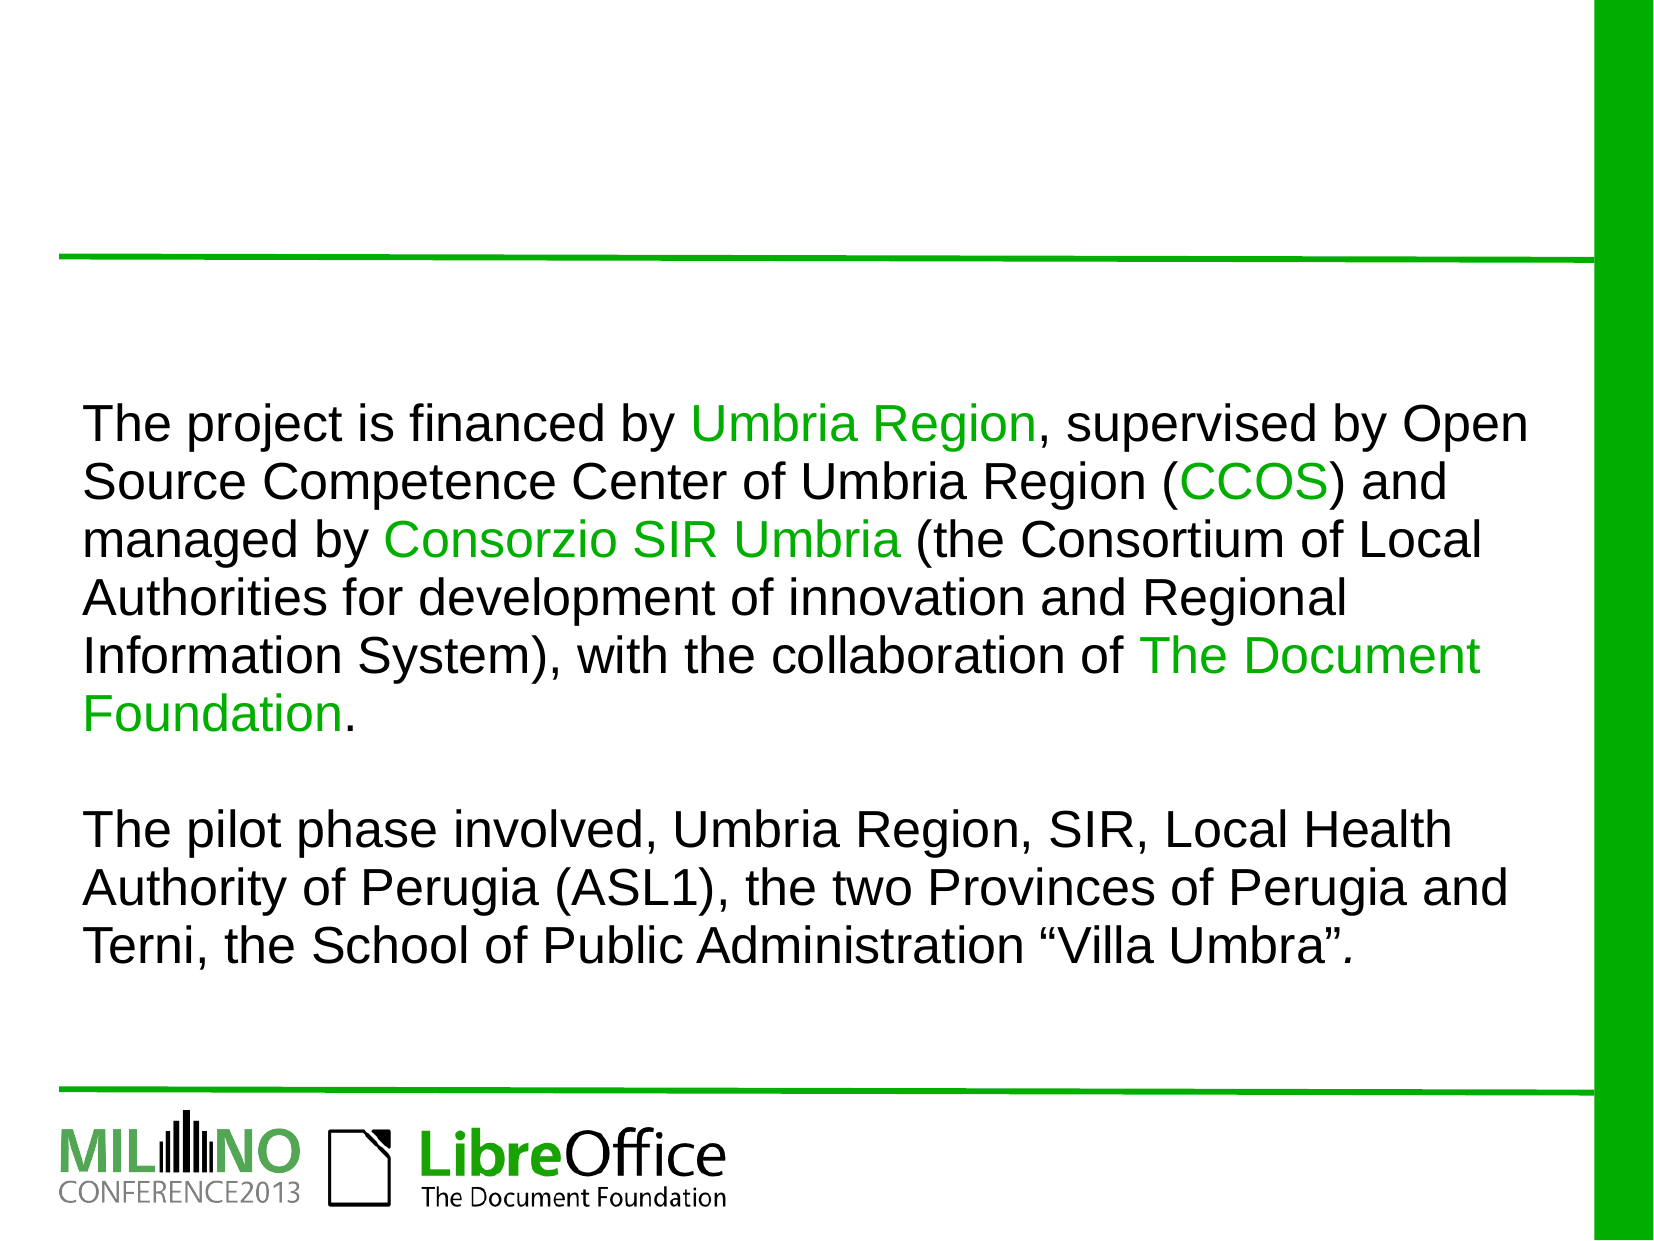

# The project is financed by Umbria Region, supervised by Open Source Competence Center of Umbria Region (CCOS) and managed by Consorzio SIR Umbria (the Consortium of Local Authorities for development of innovation and Regional Information System), with the collaboration of The Document Foundation.
The pilot phase involved, Umbria Region, SIR, Local Health Authority of Perugia (ASL1), the two Provinces of Perugia and Terni, the School of Public Administration “Villa Umbra”.